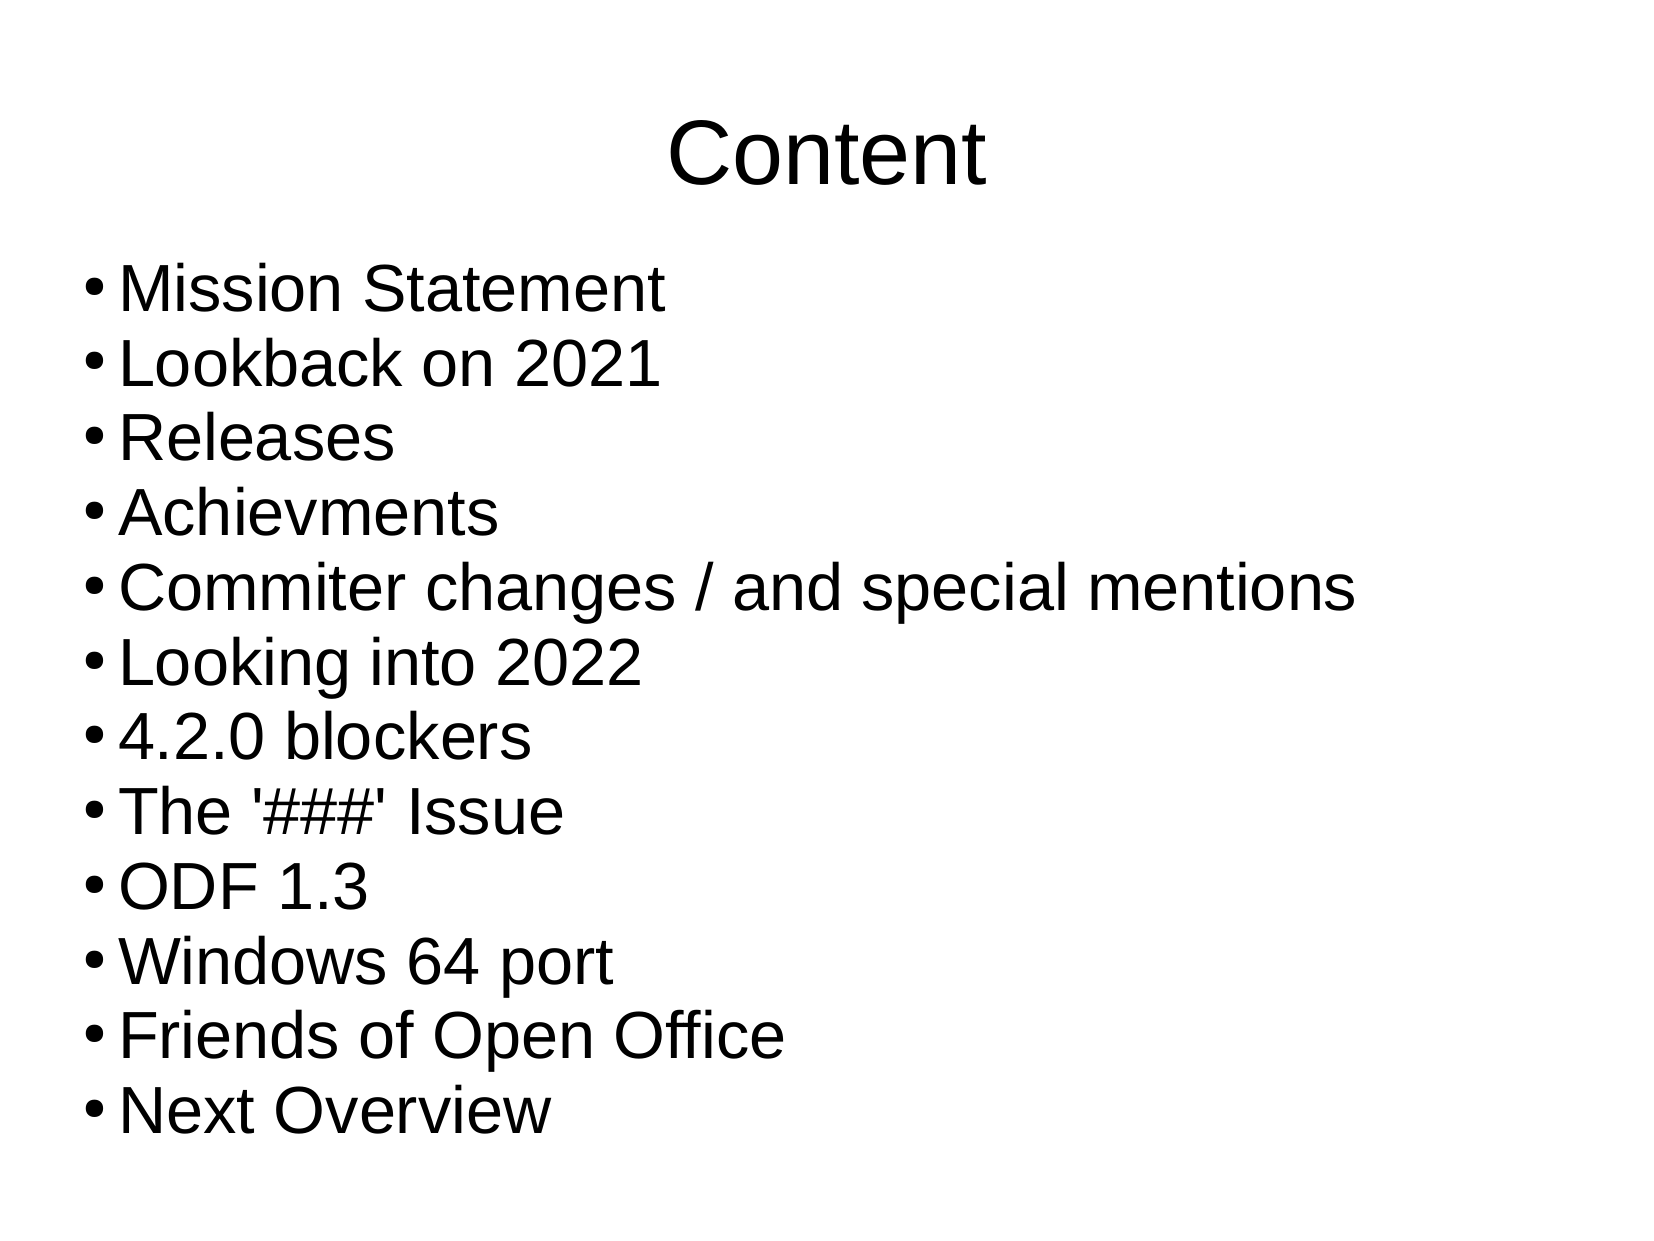

# Content
Mission Statement
Lookback on 2021
Releases
Achievments
Commiter changes / and special mentions
Looking into 2022
4.2.0 blockers
The '###' Issue
ODF 1.3
Windows 64 port
Friends of Open Office
Next Overview